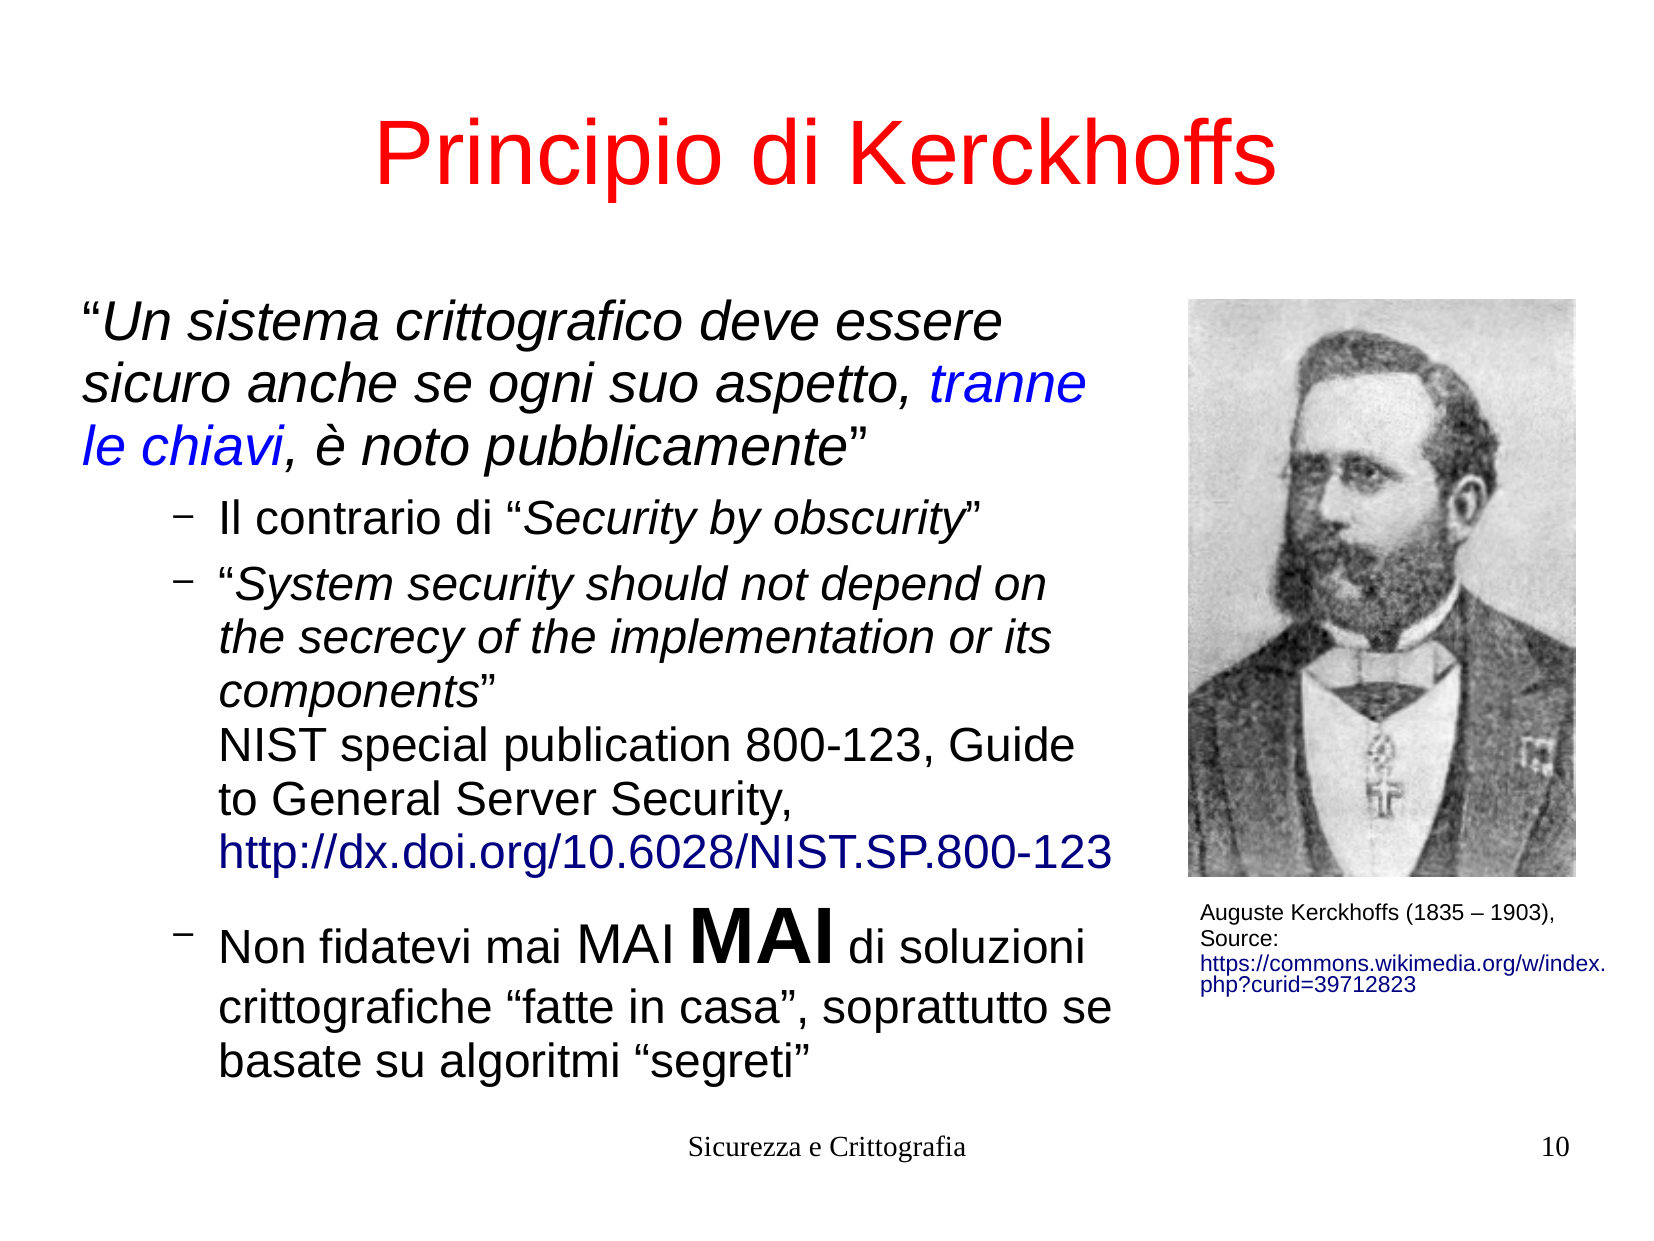

# Principio di Kerckhoffs
“Un sistema crittografico deve essere sicuro anche se ogni suo aspetto, tranne le chiavi, è noto pubblicamente”
Il contrario di “Security by obscurity”
“System security should not depend on the secrecy of the implementation or its components”
NIST special publication 800-123, Guide to General Server Security, http://dx.doi.org/10.6028/NIST.SP.800-123
Non fidatevi mai MAI MAI di soluzioni crittografiche “fatte in casa”, soprattutto se basate su algoritmi “segreti”
Auguste Kerckhoffs (1835 – 1903),
Source: https://commons.wikimedia.org/w/index.php?curid=39712823
Sicurezza e Crittografia
10